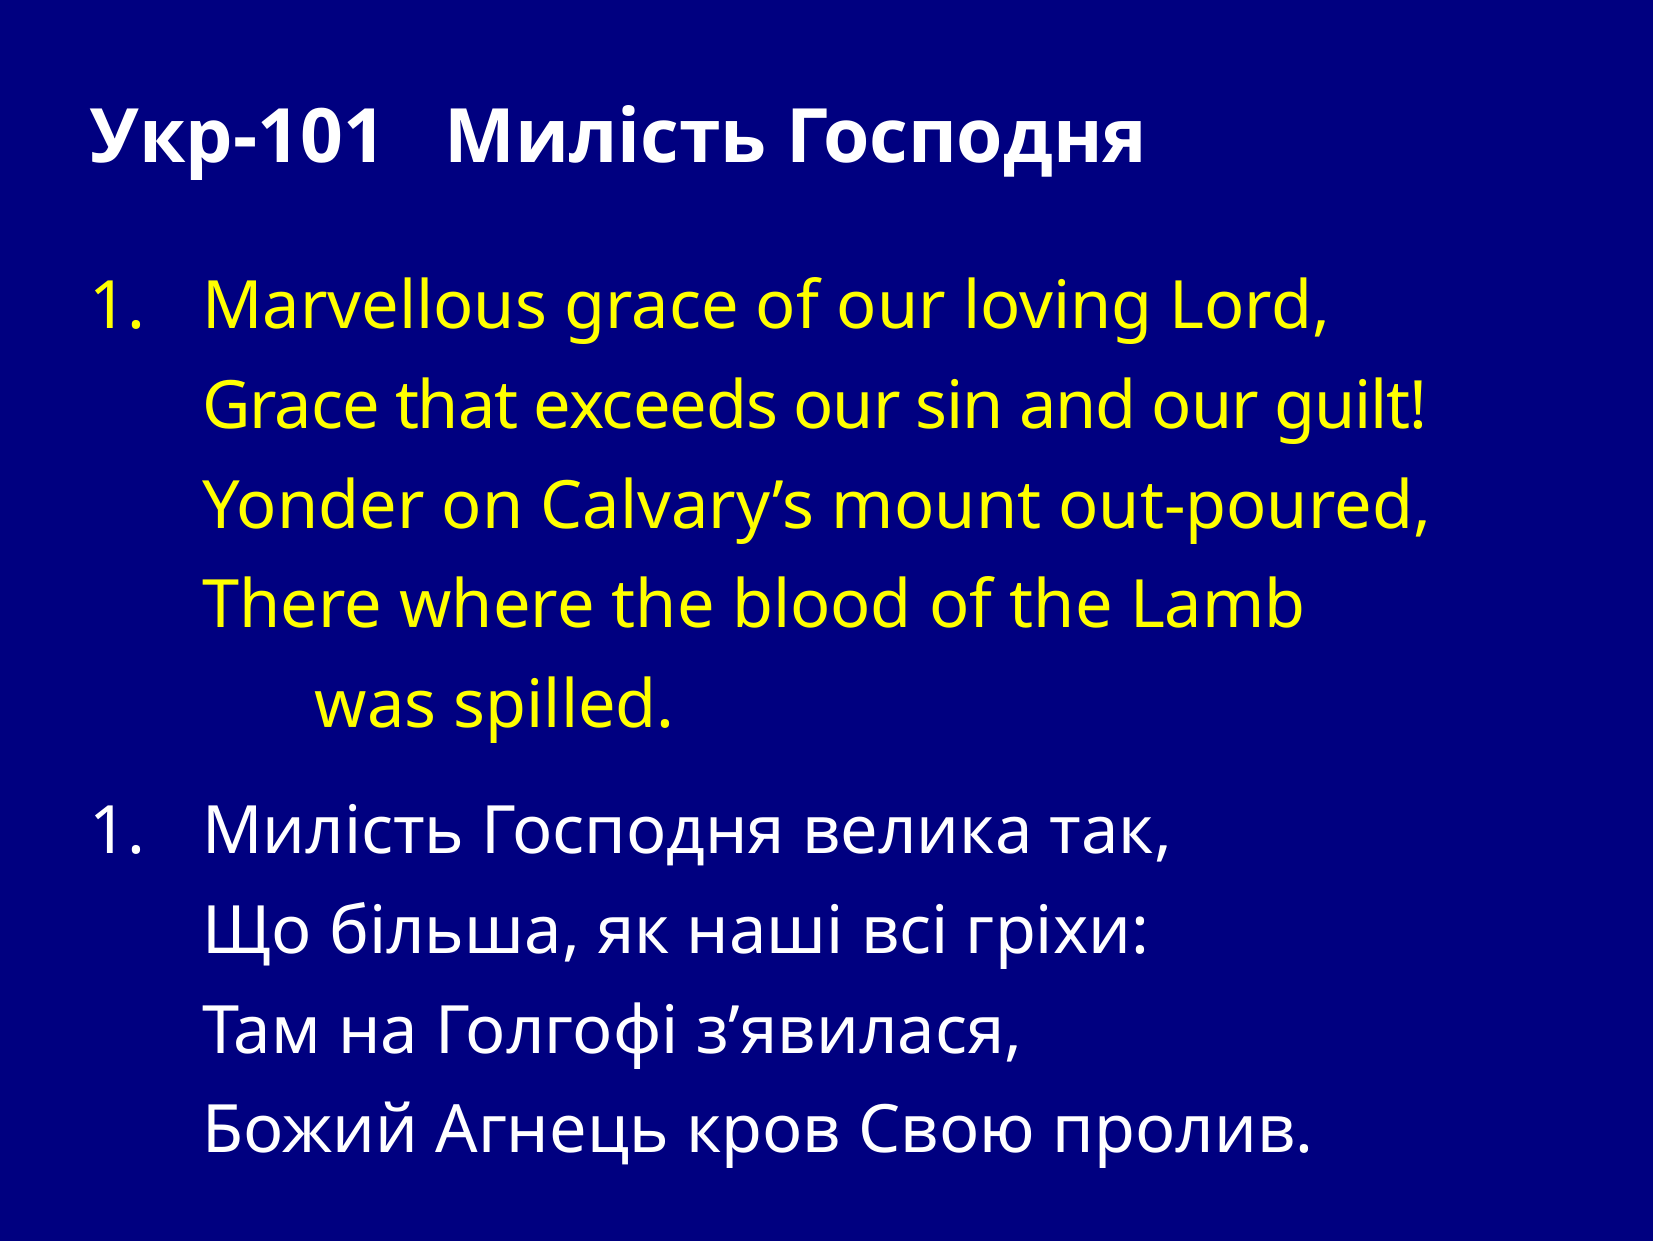

Укр-101 Милість Господня
1.	Marvellous grace of our loving Lord,
	Grace that exceeds our sin and our guilt!
	Yonder on Calvary’s mount out-poured,
	There where the blood of the Lamb
		was spilled.
1.	Милість Господня велика так,
	Що більша, як наші всі гріхи:
	Там на Голгофі з’явилася,
	Божий Агнець кров Свою пролив.